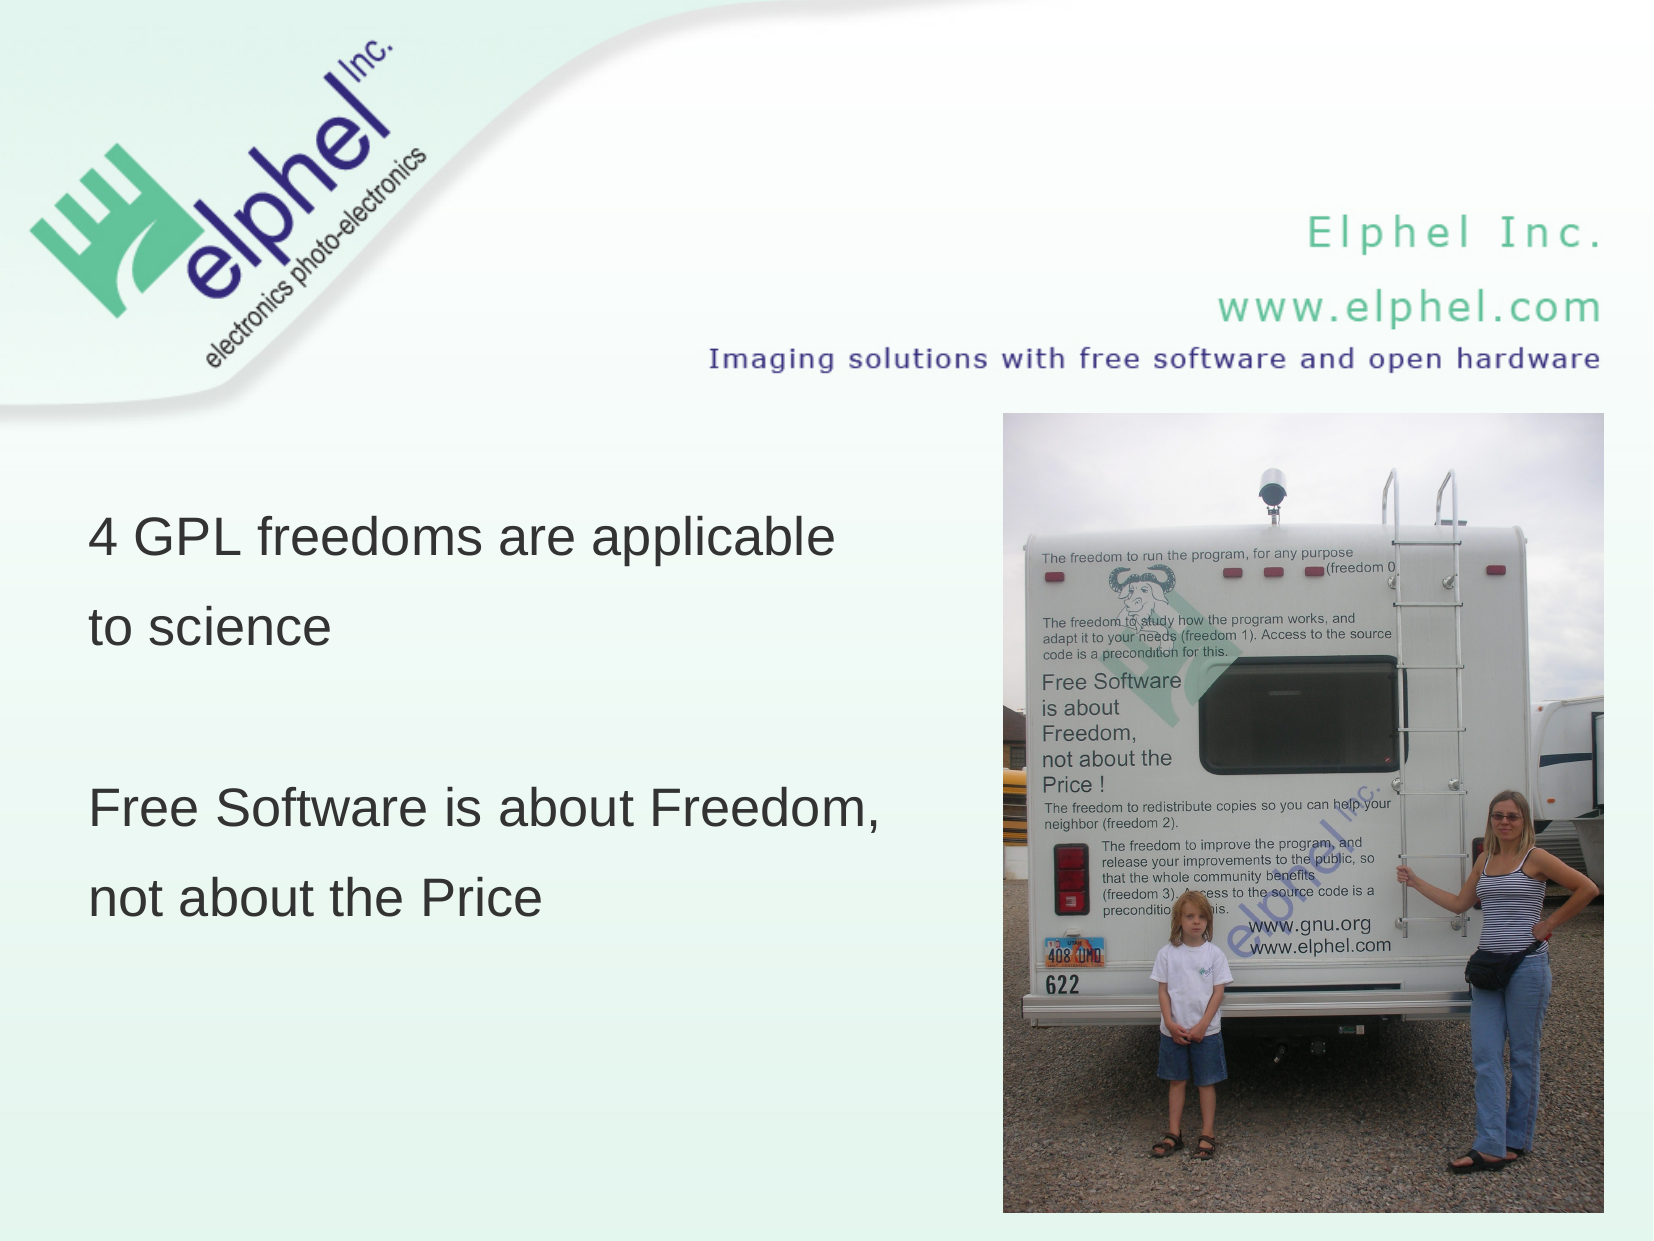

# 4 GPL freedoms are applicable
to science
Free Software is about Freedom,
not about the Price